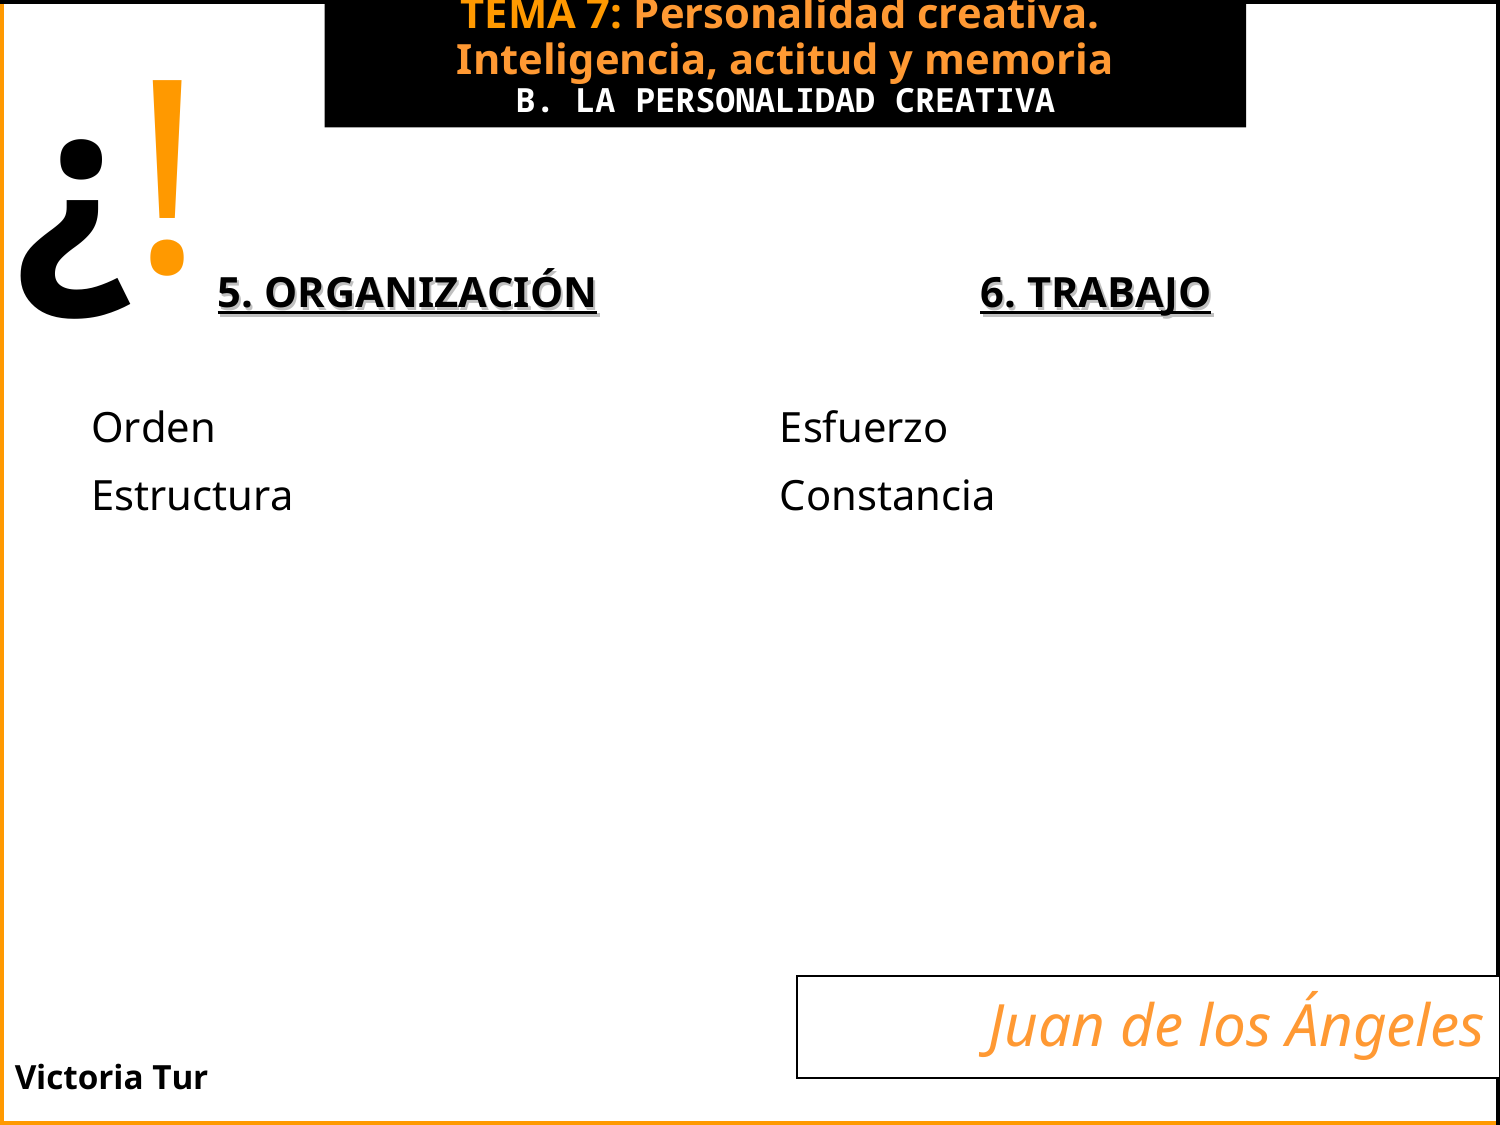

# 5. ORGANIZACIÓN
Orden
Estructura
6. TRABAJO
Esfuerzo
Constancia
Juan de los Ángeles